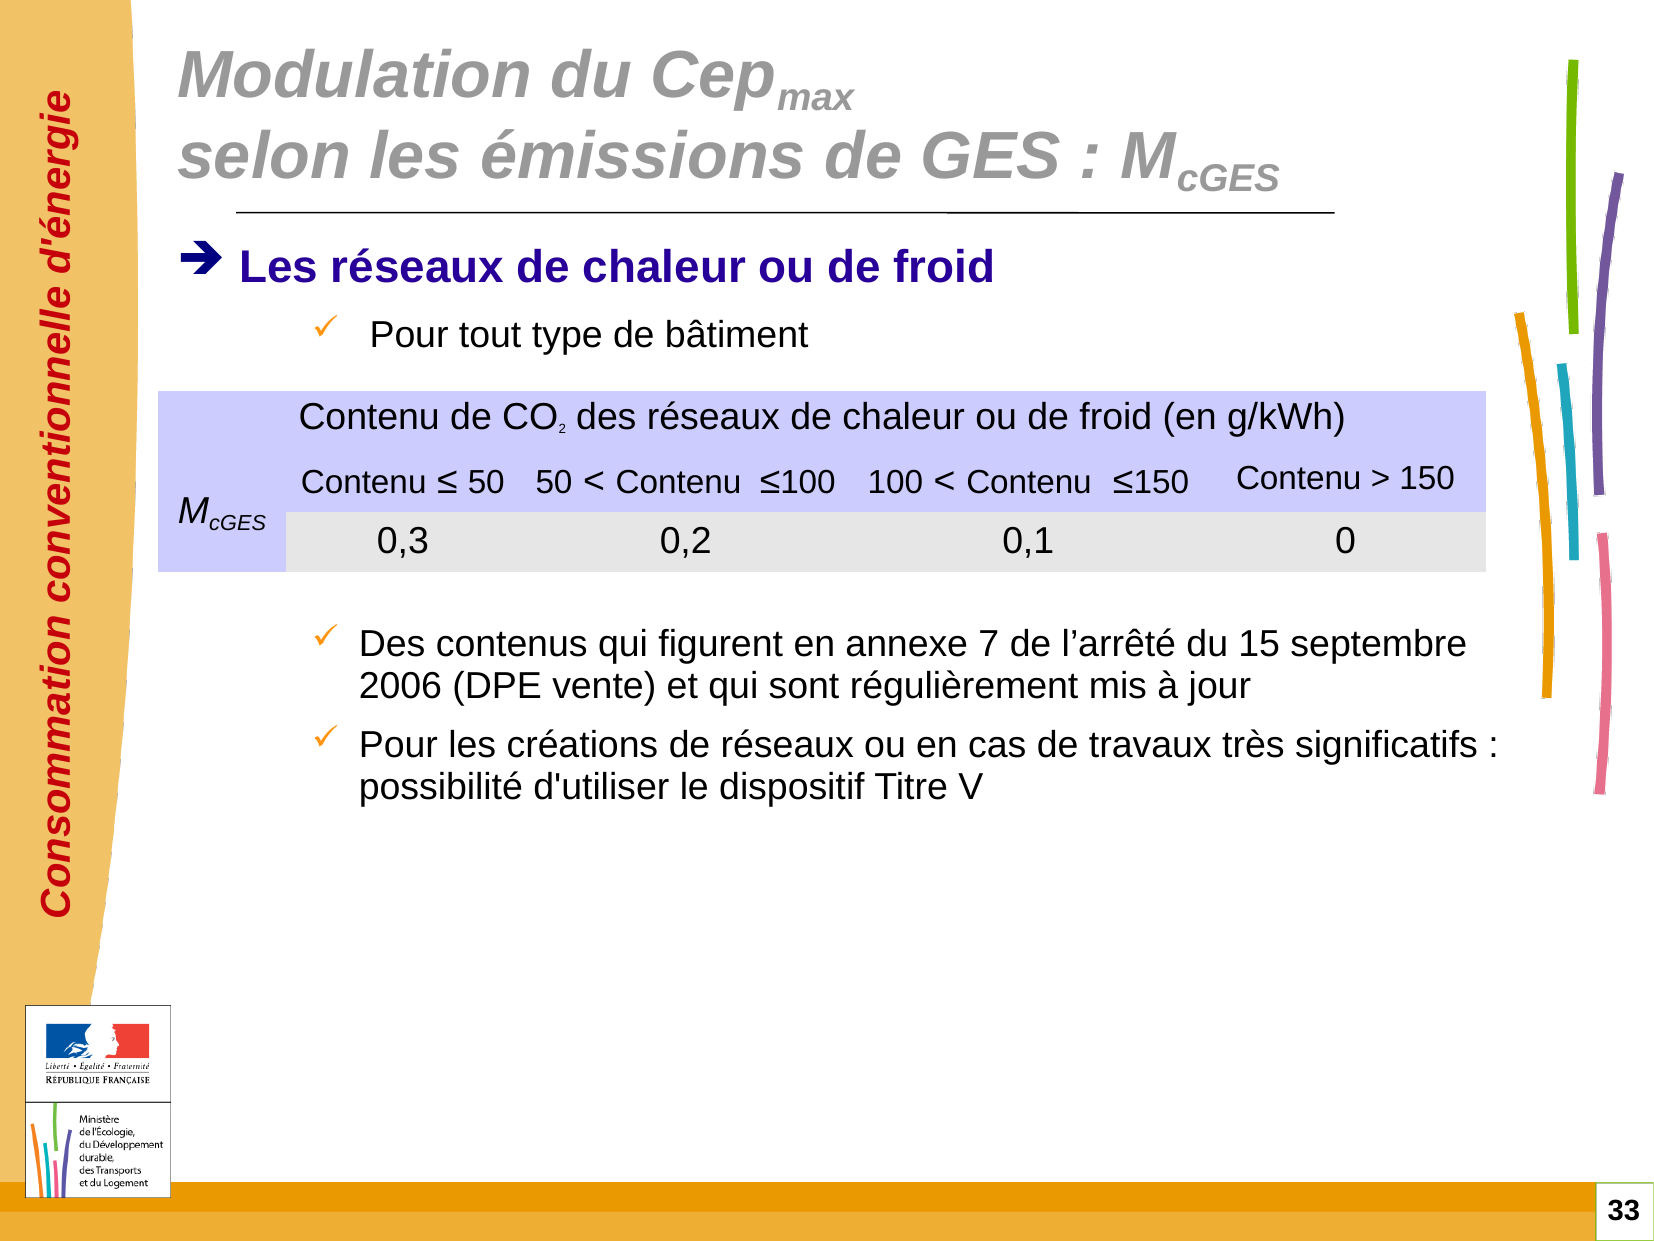

Modulation du Cepmax
selon les émissions de GES : McGES
# Les réseaux de chaleur ou de froid
 Pour tout type de bâtiment
Des contenus qui figurent en annexe 7 de l’arrêté du 15 septembre 2006 (DPE vente) et qui sont régulièrement mis à jour
Pour les créations de réseaux ou en cas de travaux très significatifs : possibilité d'utiliser le dispositif Titre V
| Contenu de CO2 des réseaux de chaleur ou de froid (en g/kWh) | | | | |
| --- | --- | --- | --- | --- |
| McGES | Contenu ≤ 50 | 50 < Contenu ≤100 | 100 < Contenu ≤150 | Contenu > 150 |
| | 0,3 | 0,2 | 0,1 | 0 |
Consommation conventionnelle d'énergie
33